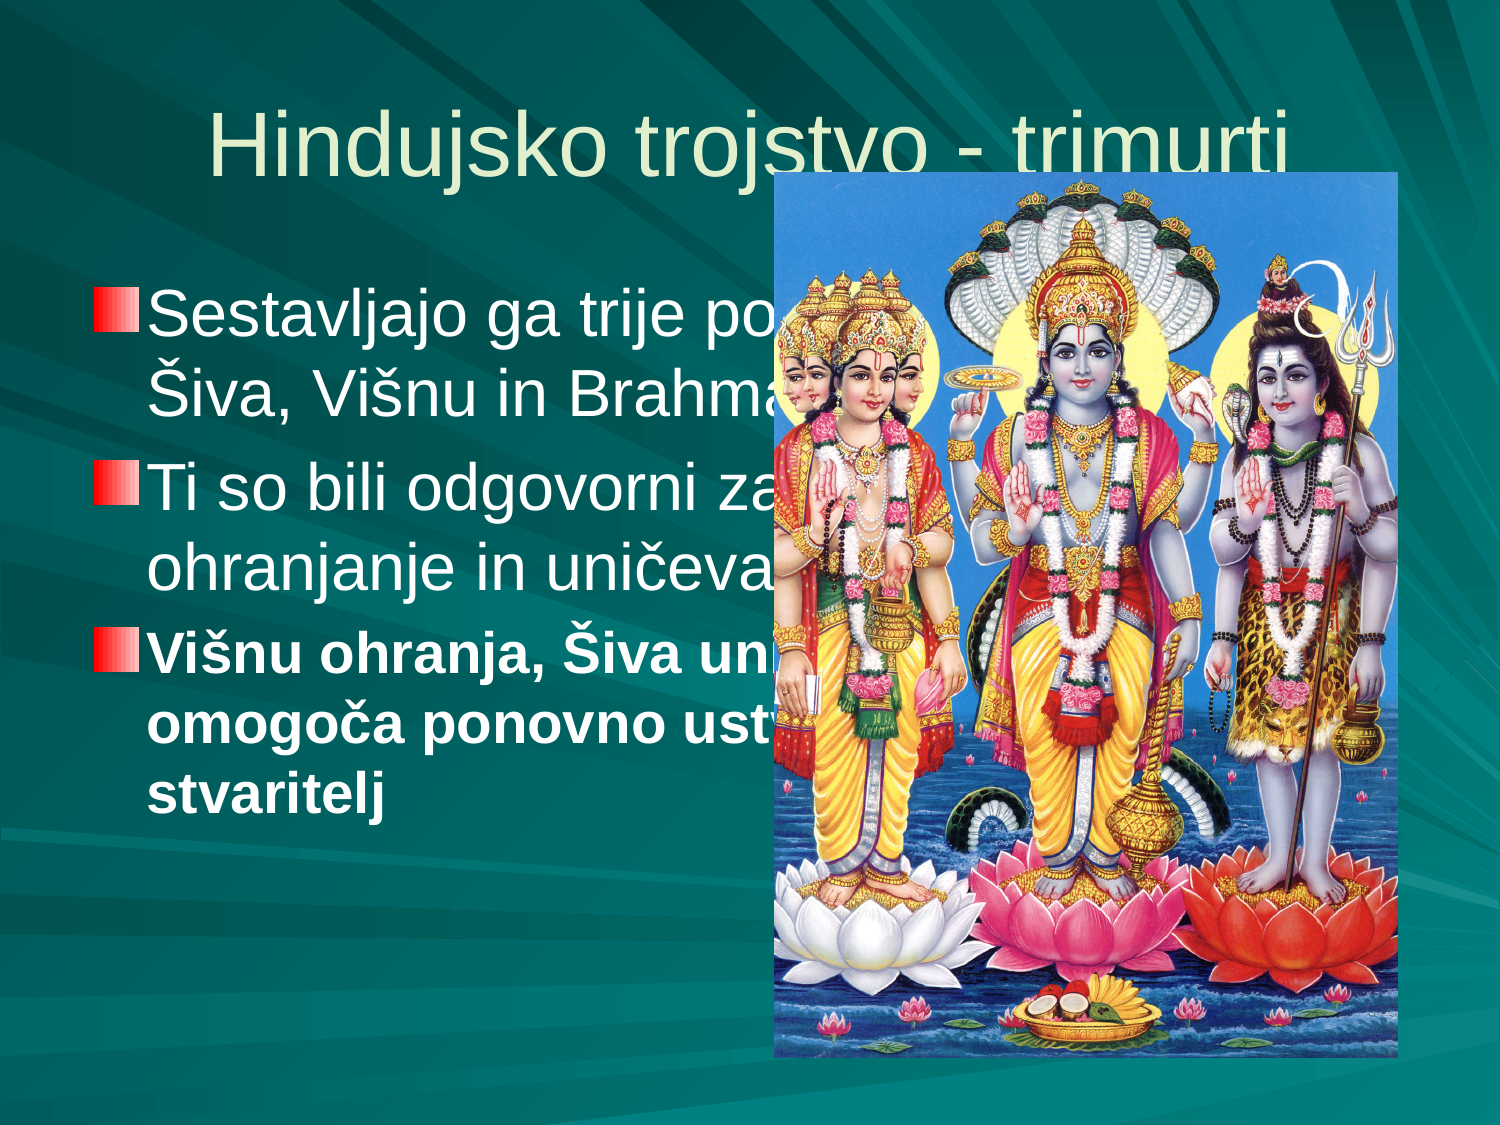

# Hindujsko trojstvo - trimurti
Sestavljajo ga trije pomembnejši bogovi: Šiva, Višnu in Brahma,
Ti so bili odgovorni za ustvarjanje, ohranjanje in uničevanje sveta,
Višnu ohranja, Šiva uničuje in hkrati omogoča ponovno ustvarjanje, Brahma pa je stvaritelj